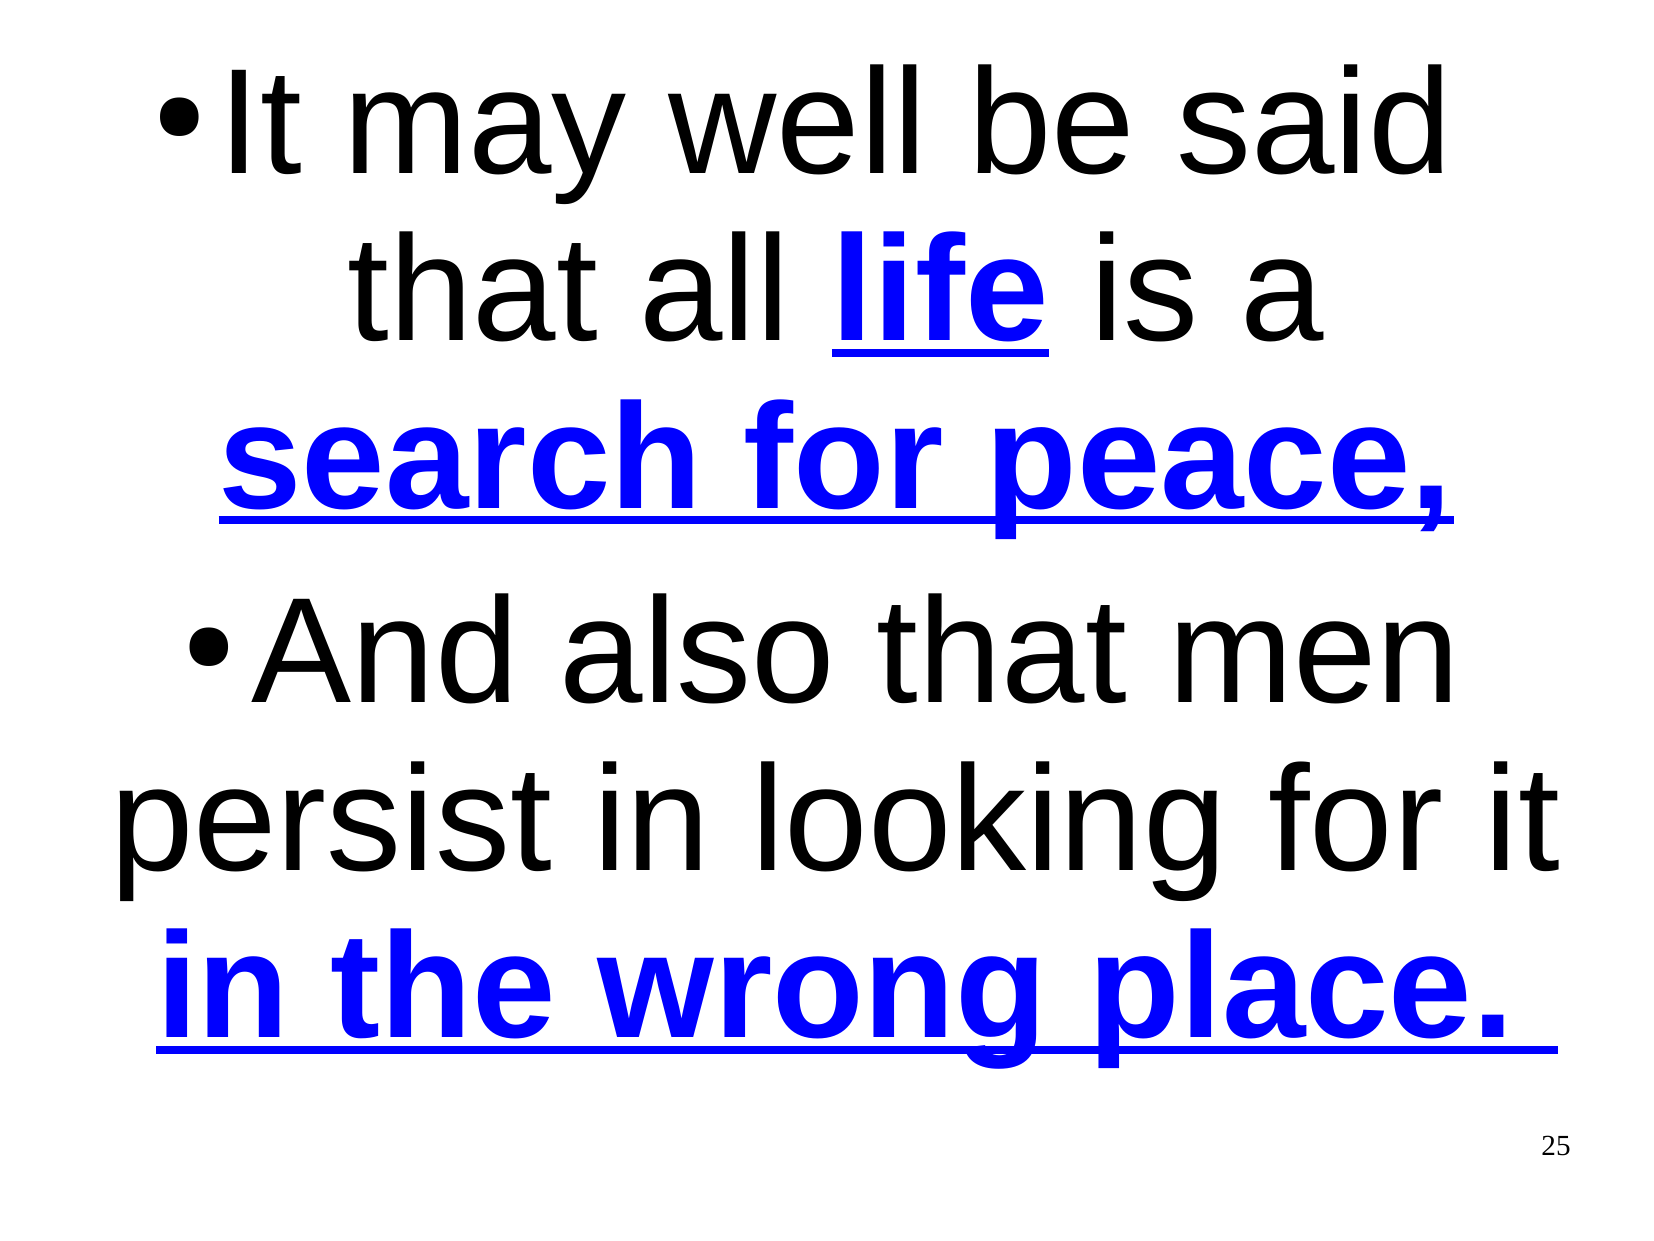

# It may well be said that all life is a search for peace,
And also that men persist in looking for it
in the wrong place.
25